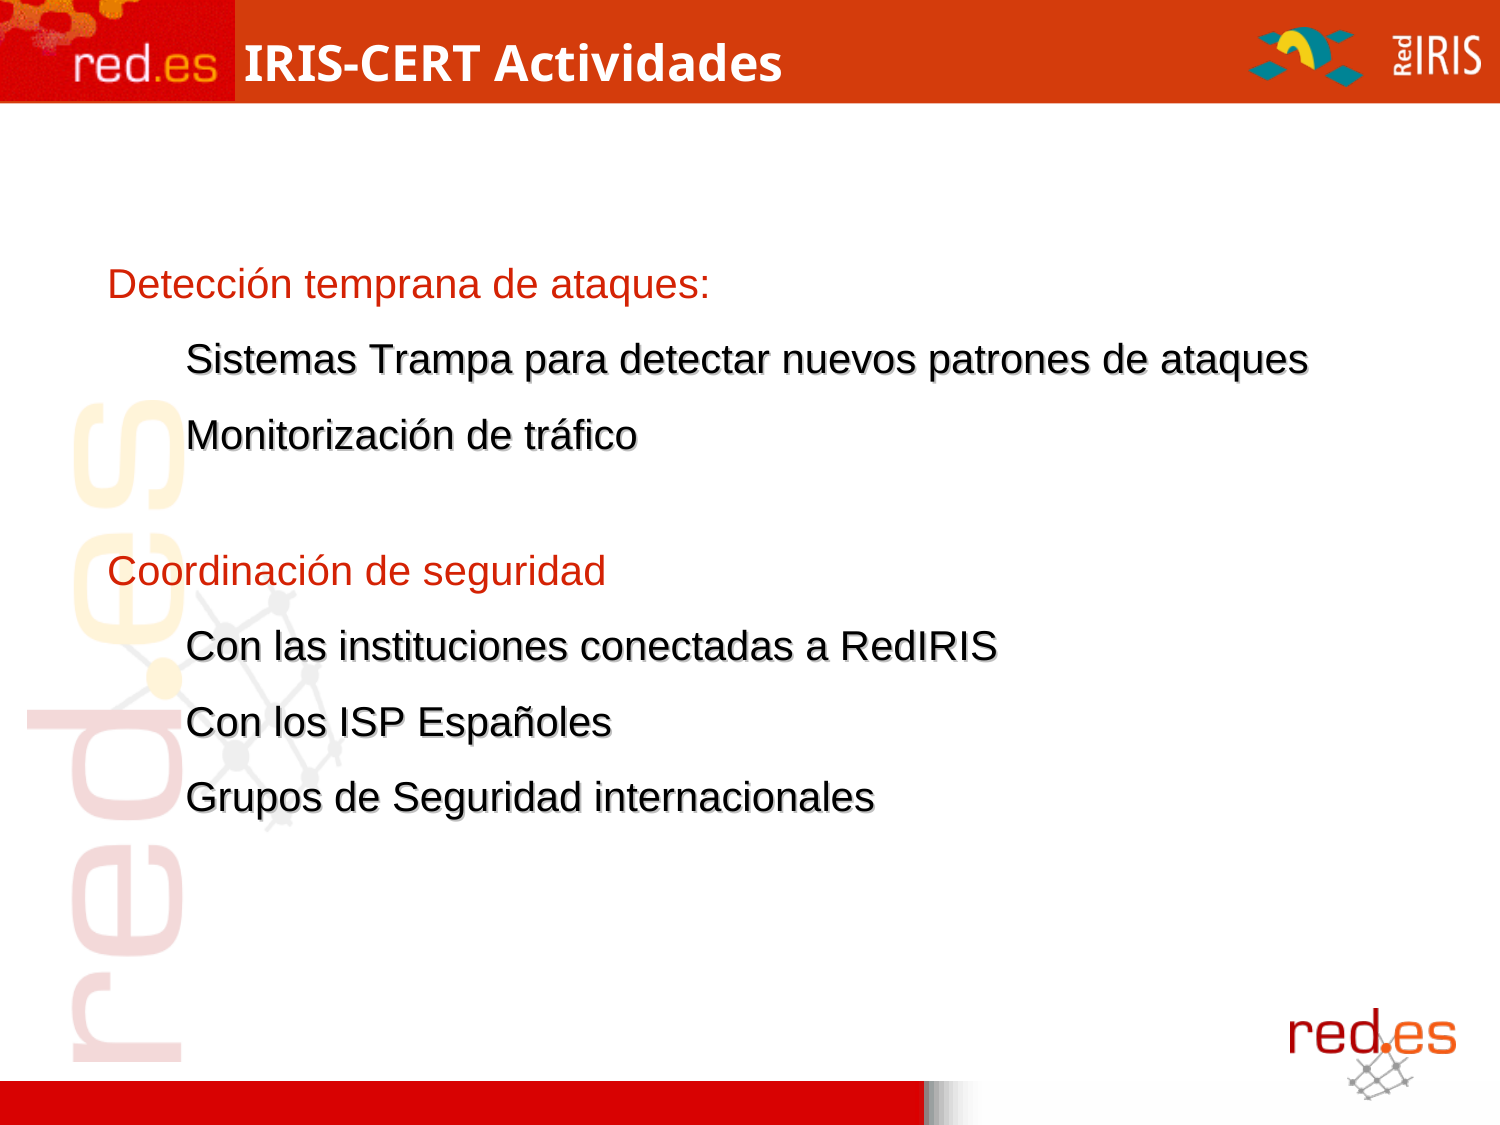

# IRIS-CERT Actividades
Detección temprana de ataques:
Sistemas Trampa para detectar nuevos patrones de ataques
Monitorización de tráfico
Coordinación de seguridad
Con las instituciones conectadas a RedIRIS
Con los ISP Españoles
Grupos de Seguridad internacionales